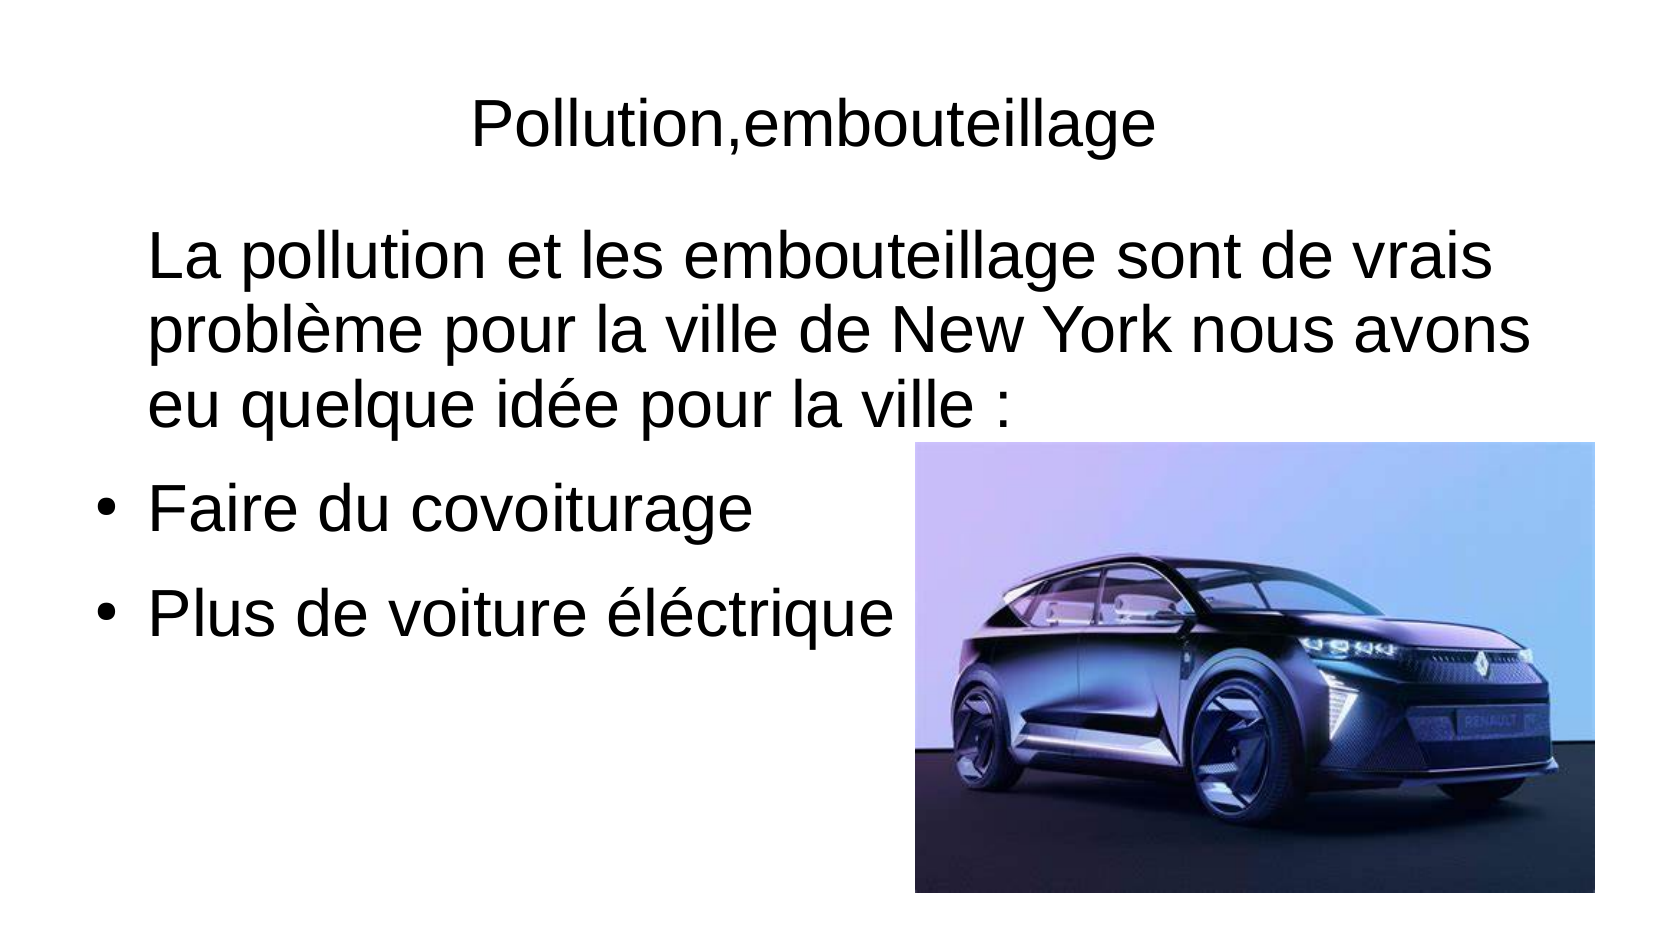

# Pollution,embouteillage
La pollution et les embouteillage sont de vrais problème pour la ville de New York nous avons eu quelque idée pour la ville :
Faire du covoiturage
Plus de voiture éléctrique